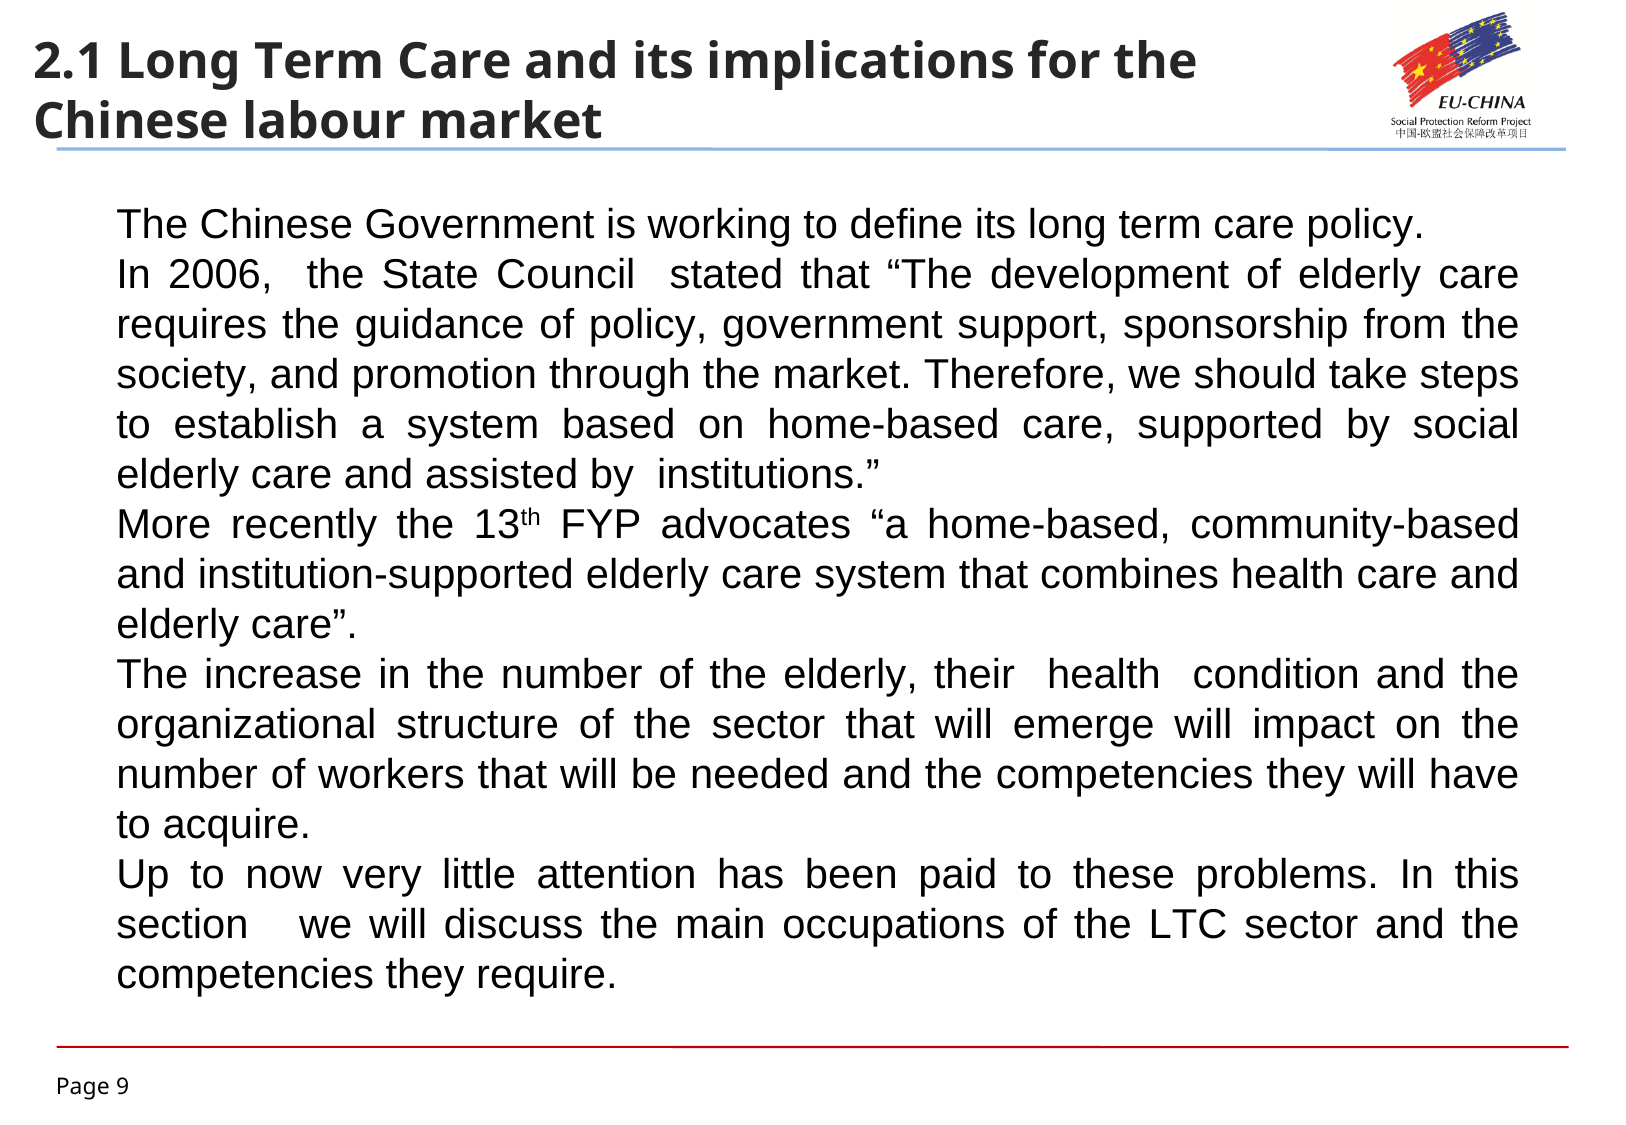

2.1 Long Term Care and its implications for the Chinese labour market
The Chinese Government is working to define its long term care policy.
In 2006, the State Council stated that “The development of elderly care requires the guidance of policy, government support, sponsorship from the society, and promotion through the market. Therefore, we should take steps to establish a system based on home-based care, supported by social elderly care and assisted by institutions.”
More recently the 13th FYP advocates “a home-based, community-based and institution-supported elderly care system that combines health care and elderly care”.
The increase in the number of the elderly, their health condition and the organizational structure of the sector that will emerge will impact on the number of workers that will be needed and the competencies they will have to acquire.
Up to now very little attention has been paid to these problems. In this section we will discuss the main occupations of the LTC sector and the competencies they require.